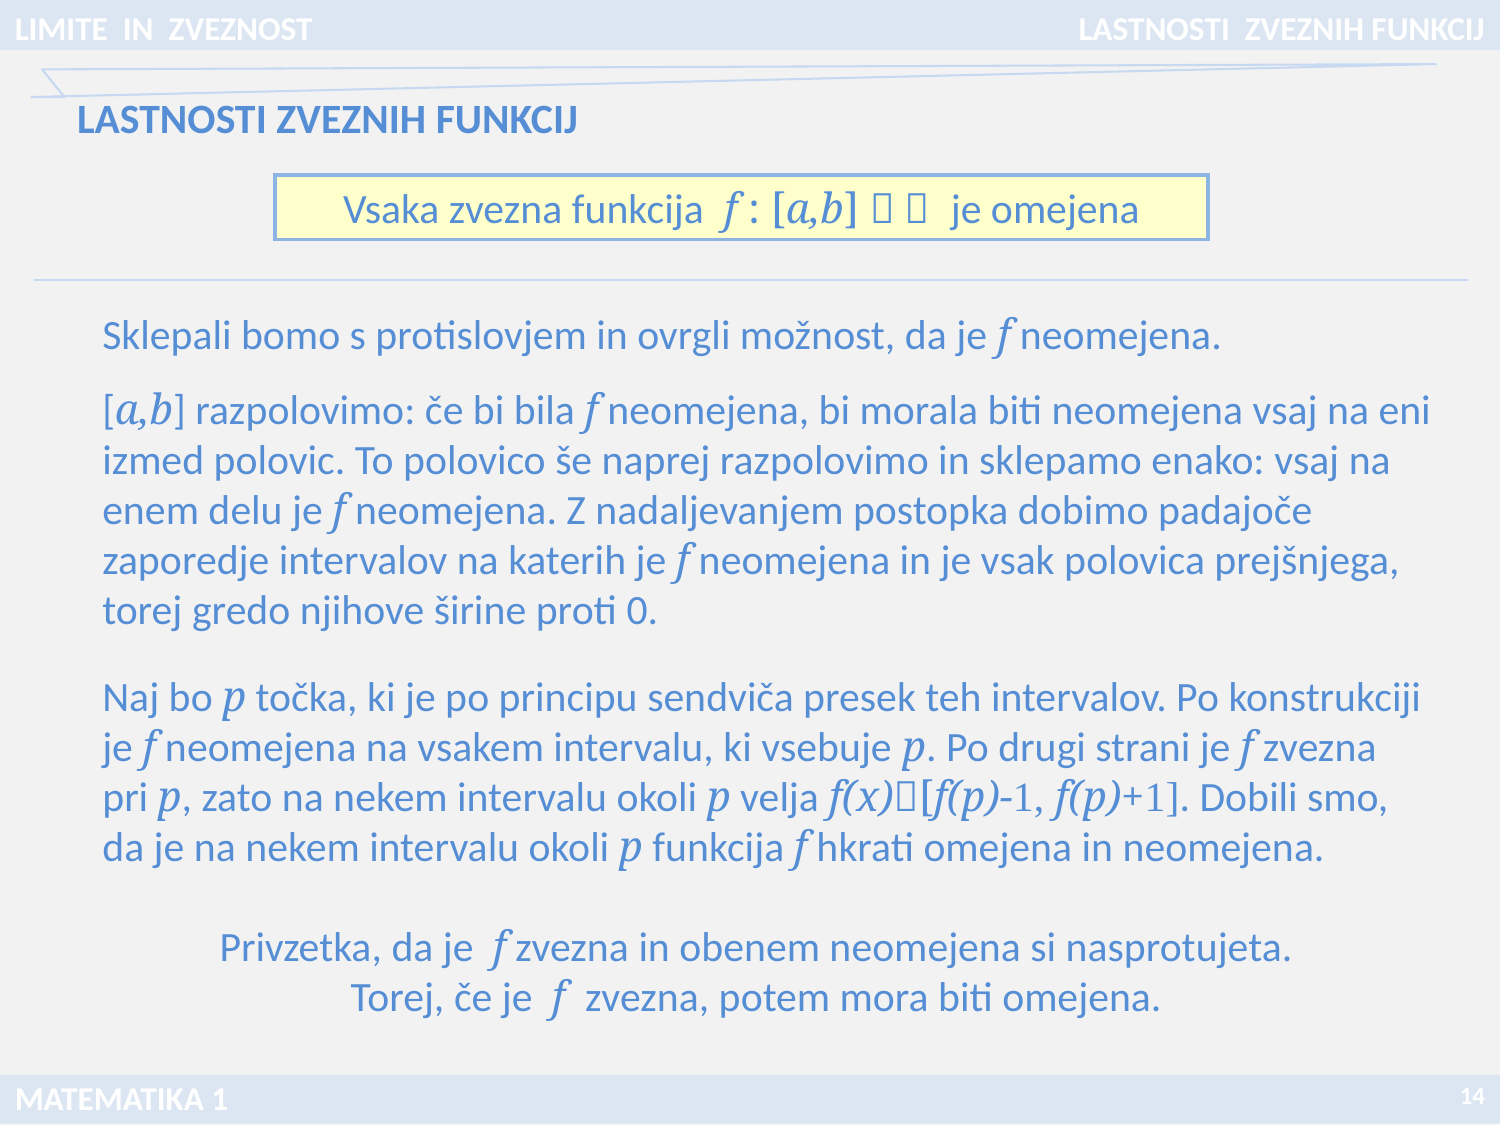

LIMITE IN ZVEZNOST
 LASTNOSTI ZVEZNIH FUNKCIJ
LASTNOSTI ZVEZNIH FUNKCIJ
Vsaka zvezna funkcija f : [a,b]   je omejena
Sklepali bomo s protislovjem in ovrgli možnost, da je f neomejena.
[a,b] razpolovimo: če bi bila f neomejena, bi morala biti neomejena vsaj na eni izmed polovic. To polovico še naprej razpolovimo in sklepamo enako: vsaj na enem delu je f neomejena. Z nadaljevanjem postopka dobimo padajoče zaporedje intervalov na katerih je f neomejena in je vsak polovica prejšnjega, torej gredo njihove širine proti 0.
Naj bo p točka, ki je po principu sendviča presek teh intervalov. Po konstrukciji je f neomejena na vsakem intervalu, ki vsebuje p. Po drugi strani je f zvezna pri p, zato na nekem intervalu okoli p velja f(x)[f(p)-1, f(p)+1]. Dobili smo, da je na nekem intervalu okoli p funkcija f hkrati omejena in neomejena.
Privzetka, da je f zvezna in obenem neomejena si nasprotujeta. Torej, če je f zvezna, potem mora biti omejena.
MATEMATIKA 1